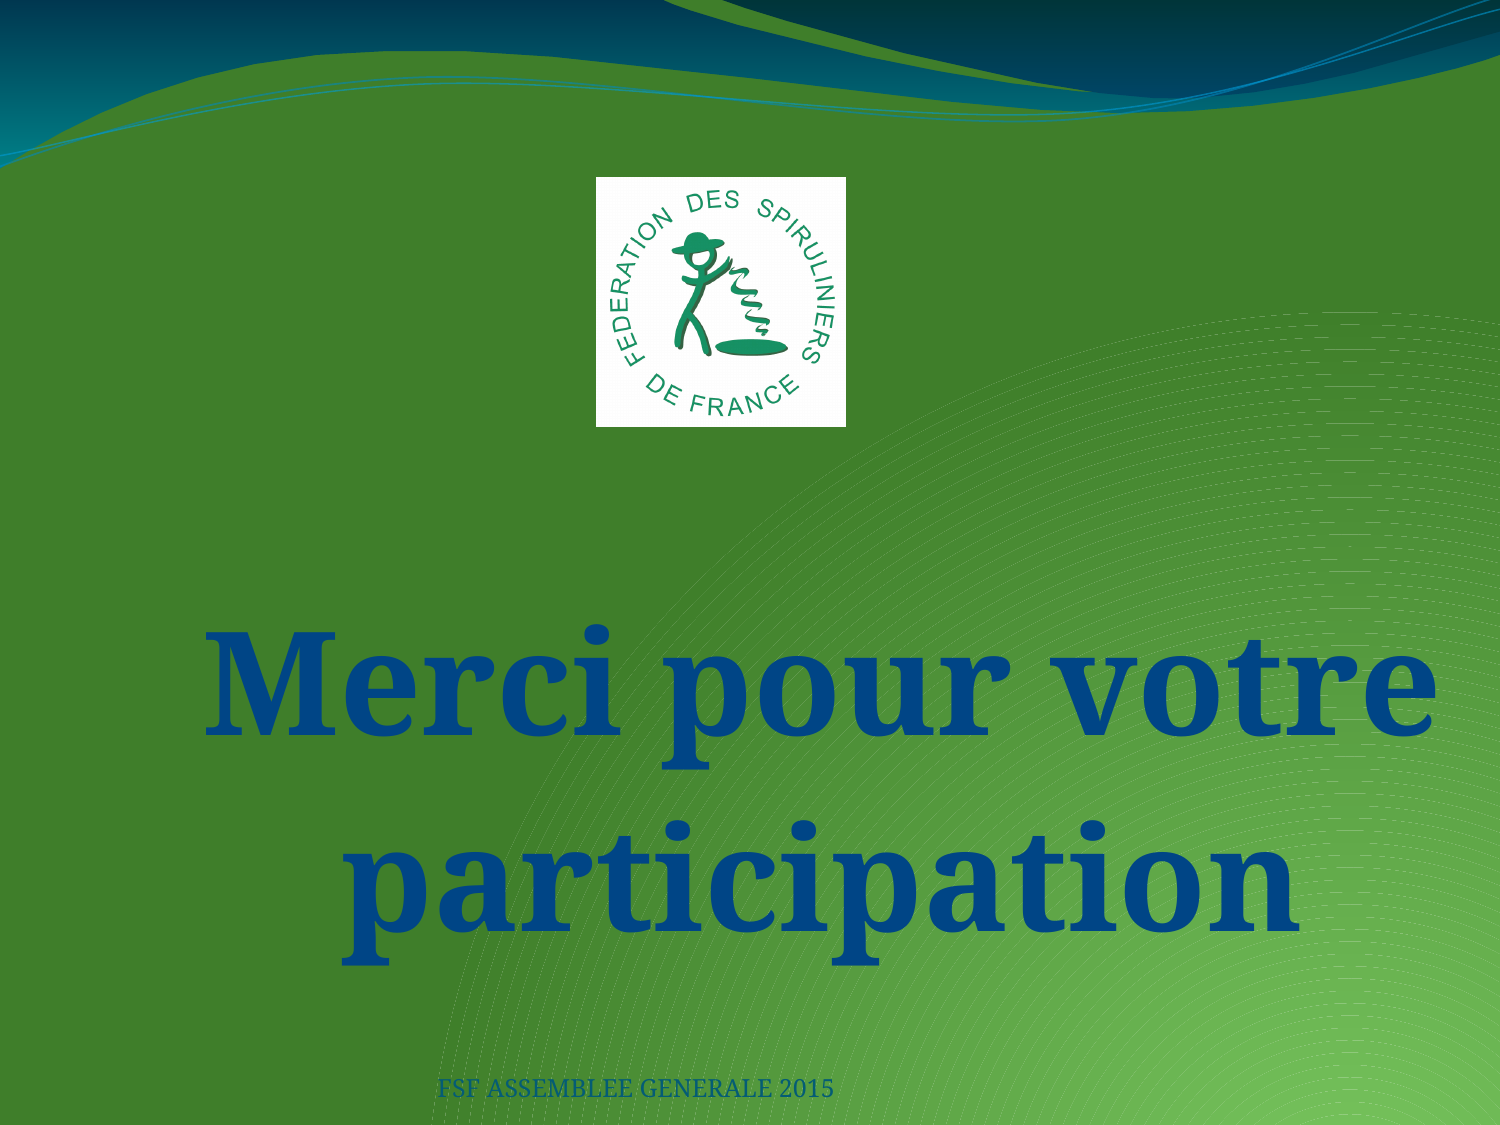

# Merci pour votre participation
FSF ASSEMBLEE GENERALE 2015